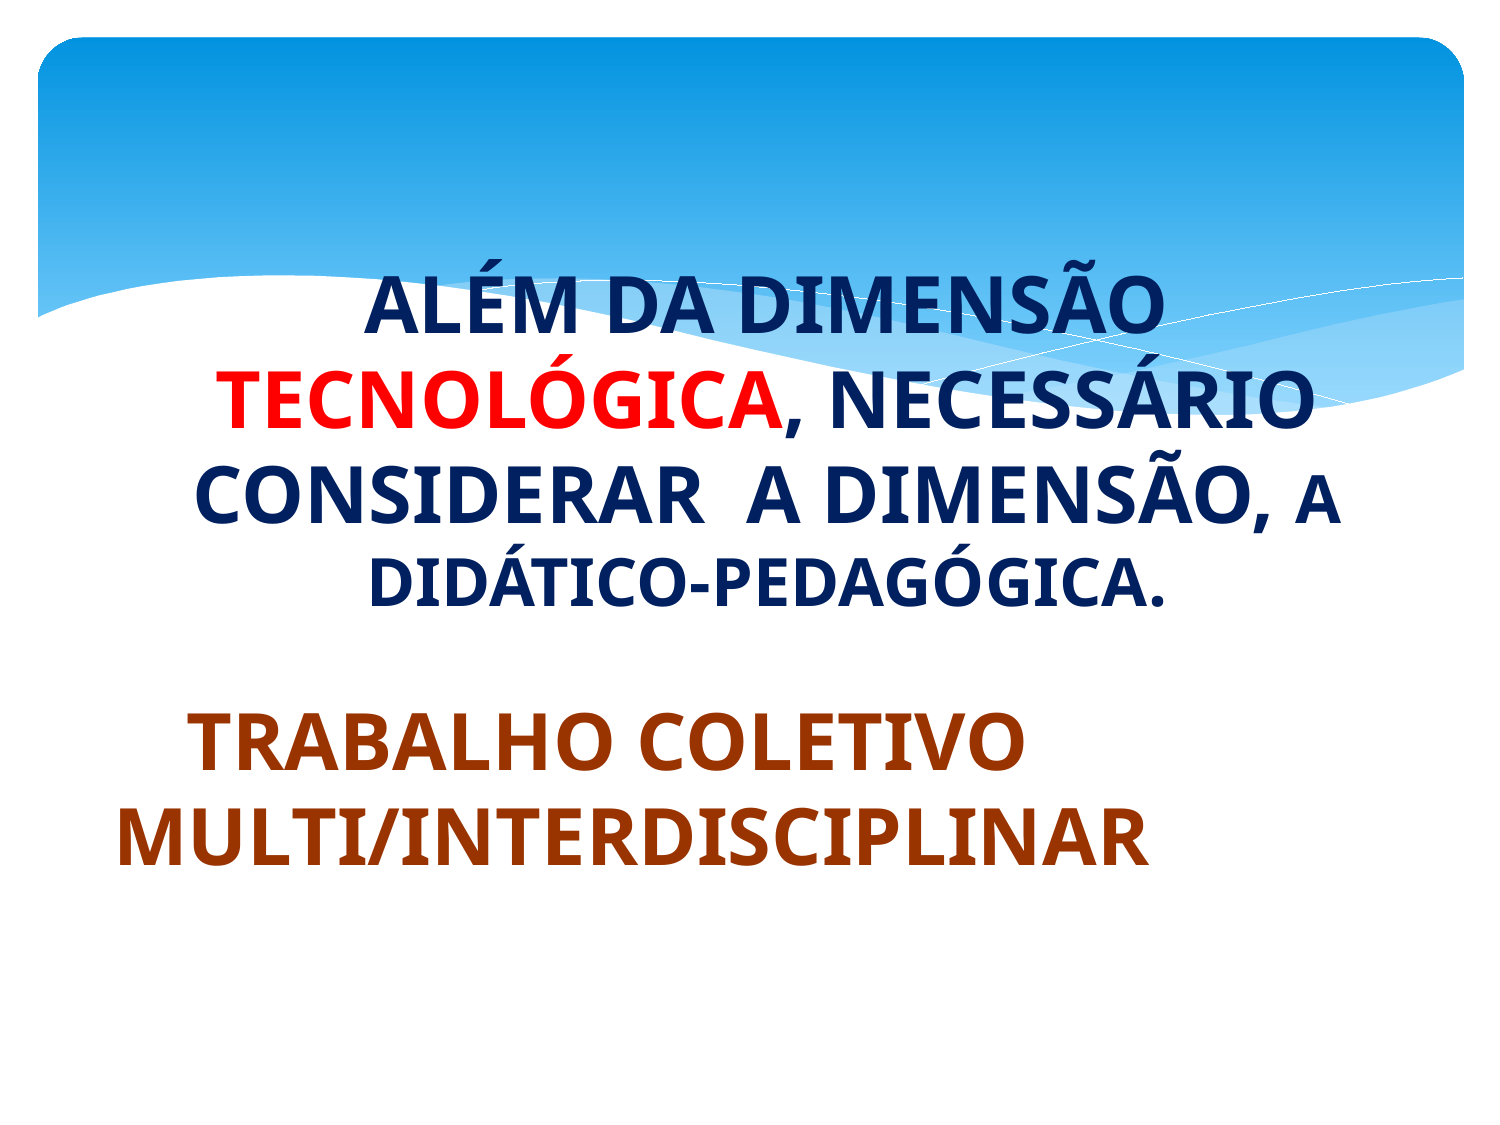

# ALÉM DA DIMENSÃO TECNOLÓGICA, NECESSÁRIO CONSIDERAR A DIMENSÃO, A DIDÁTICO-PEDAGÓGICA.
		TRABALHO COLETIVO 	MULTI/INTERDISCIPLINAR